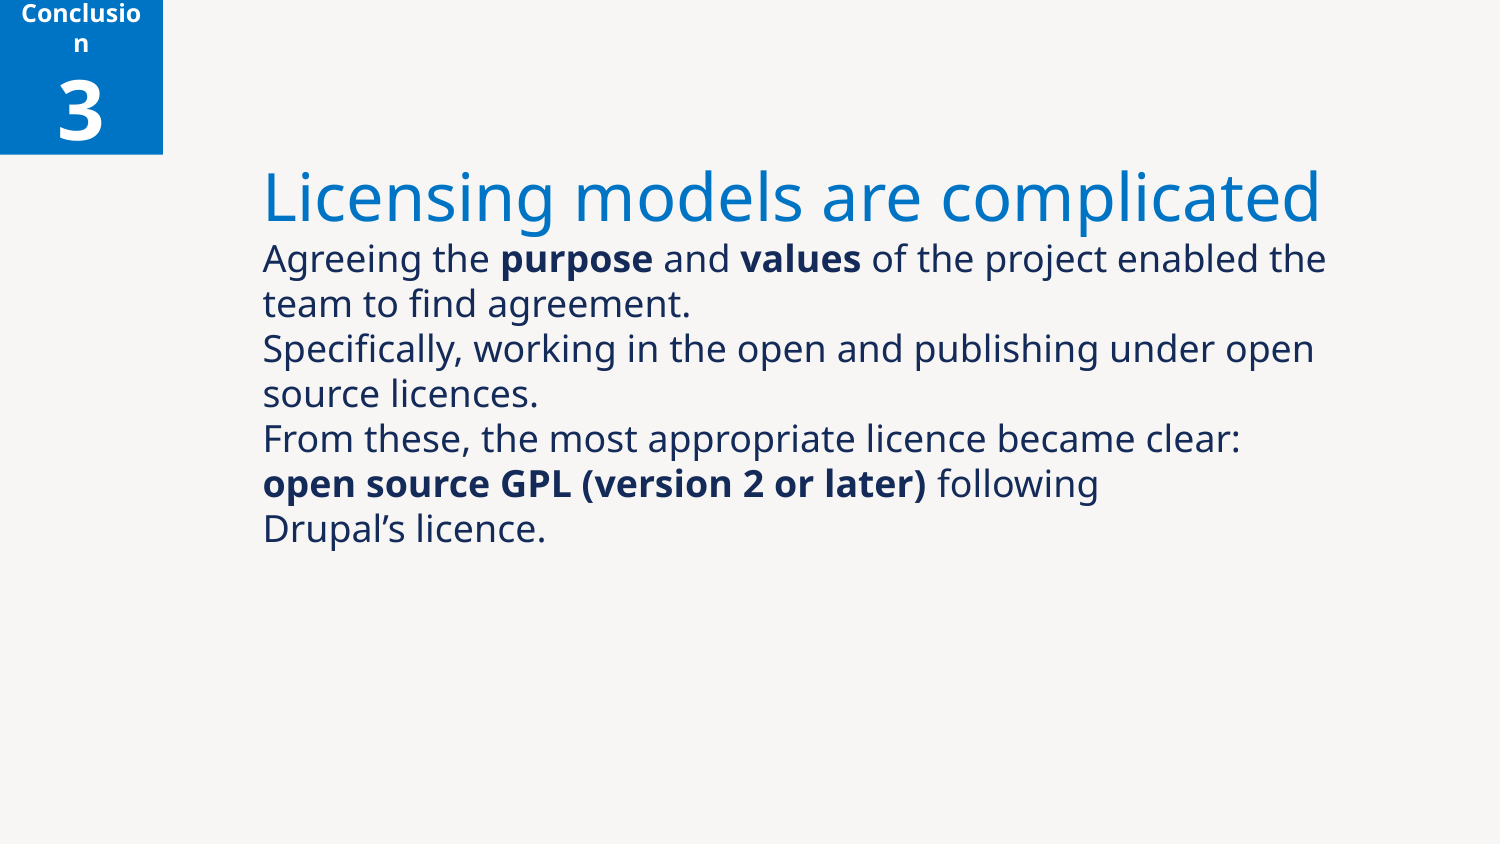

Conclusion
3
# Licensing models are complicated Agreeing the purpose and values of the project enabled the team to find agreement. Specifically, working in the open and publishing under open source licences. From these, the most appropriate licence became clear: open source GPL (version 2 or later) following Drupal’s licence.